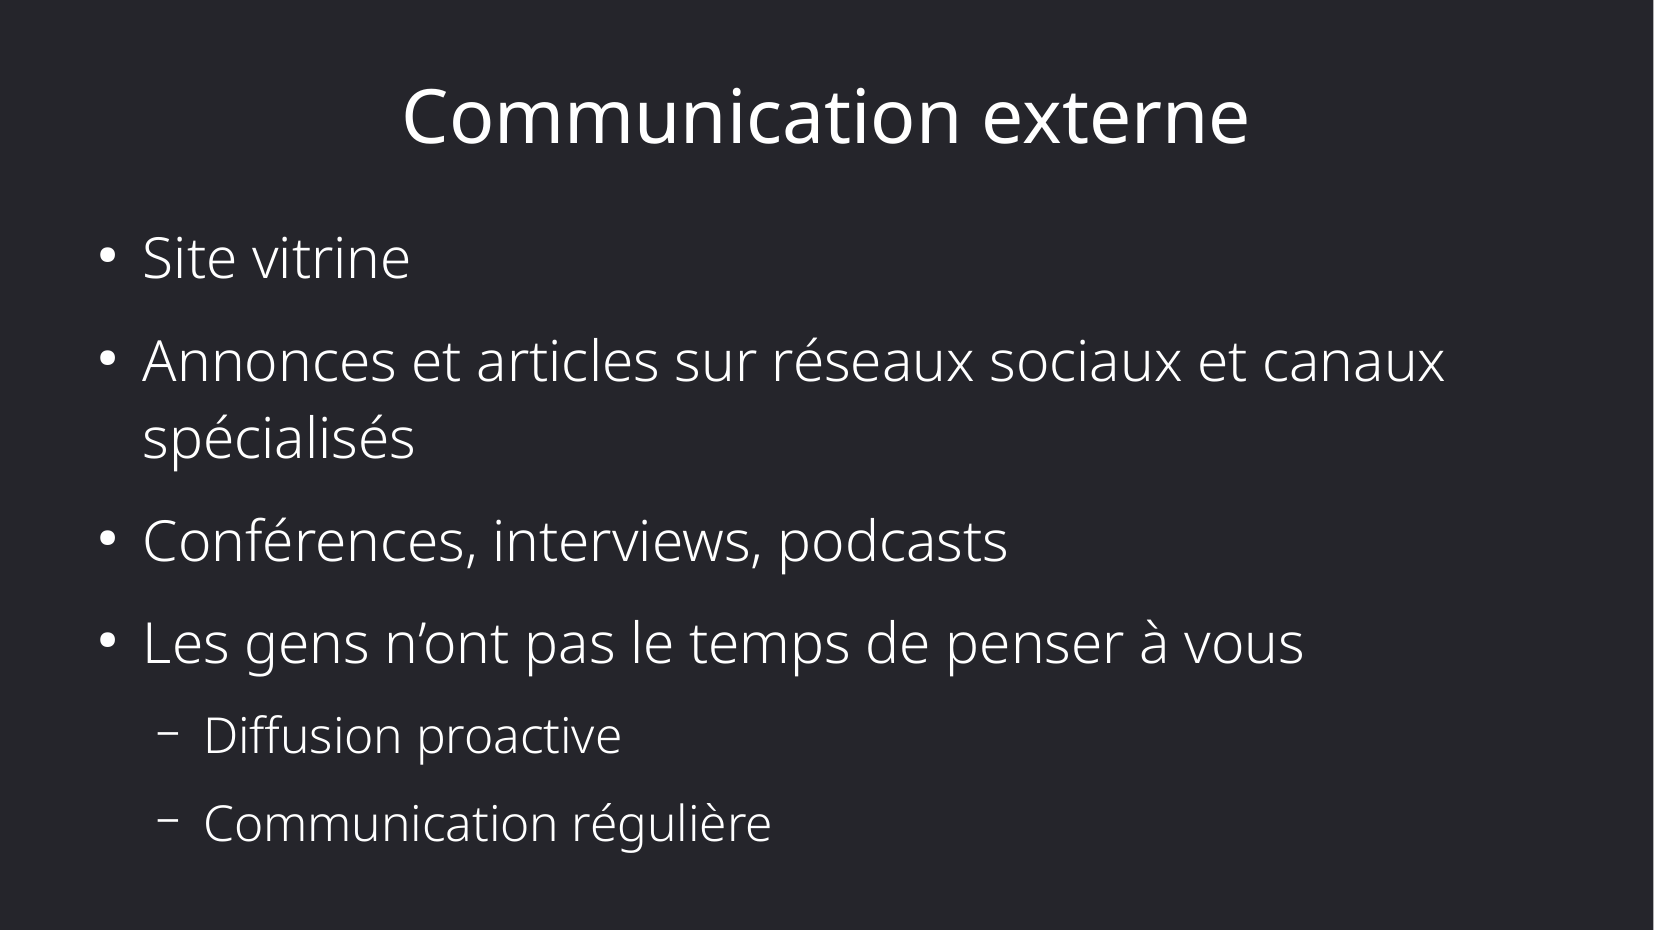

# Communication externe
Site vitrine
Annonces et articles sur réseaux sociaux et canaux spécialisés
Conférences, interviews, podcasts
Les gens n’ont pas le temps de penser à vous
Diffusion proactive
Communication régulière